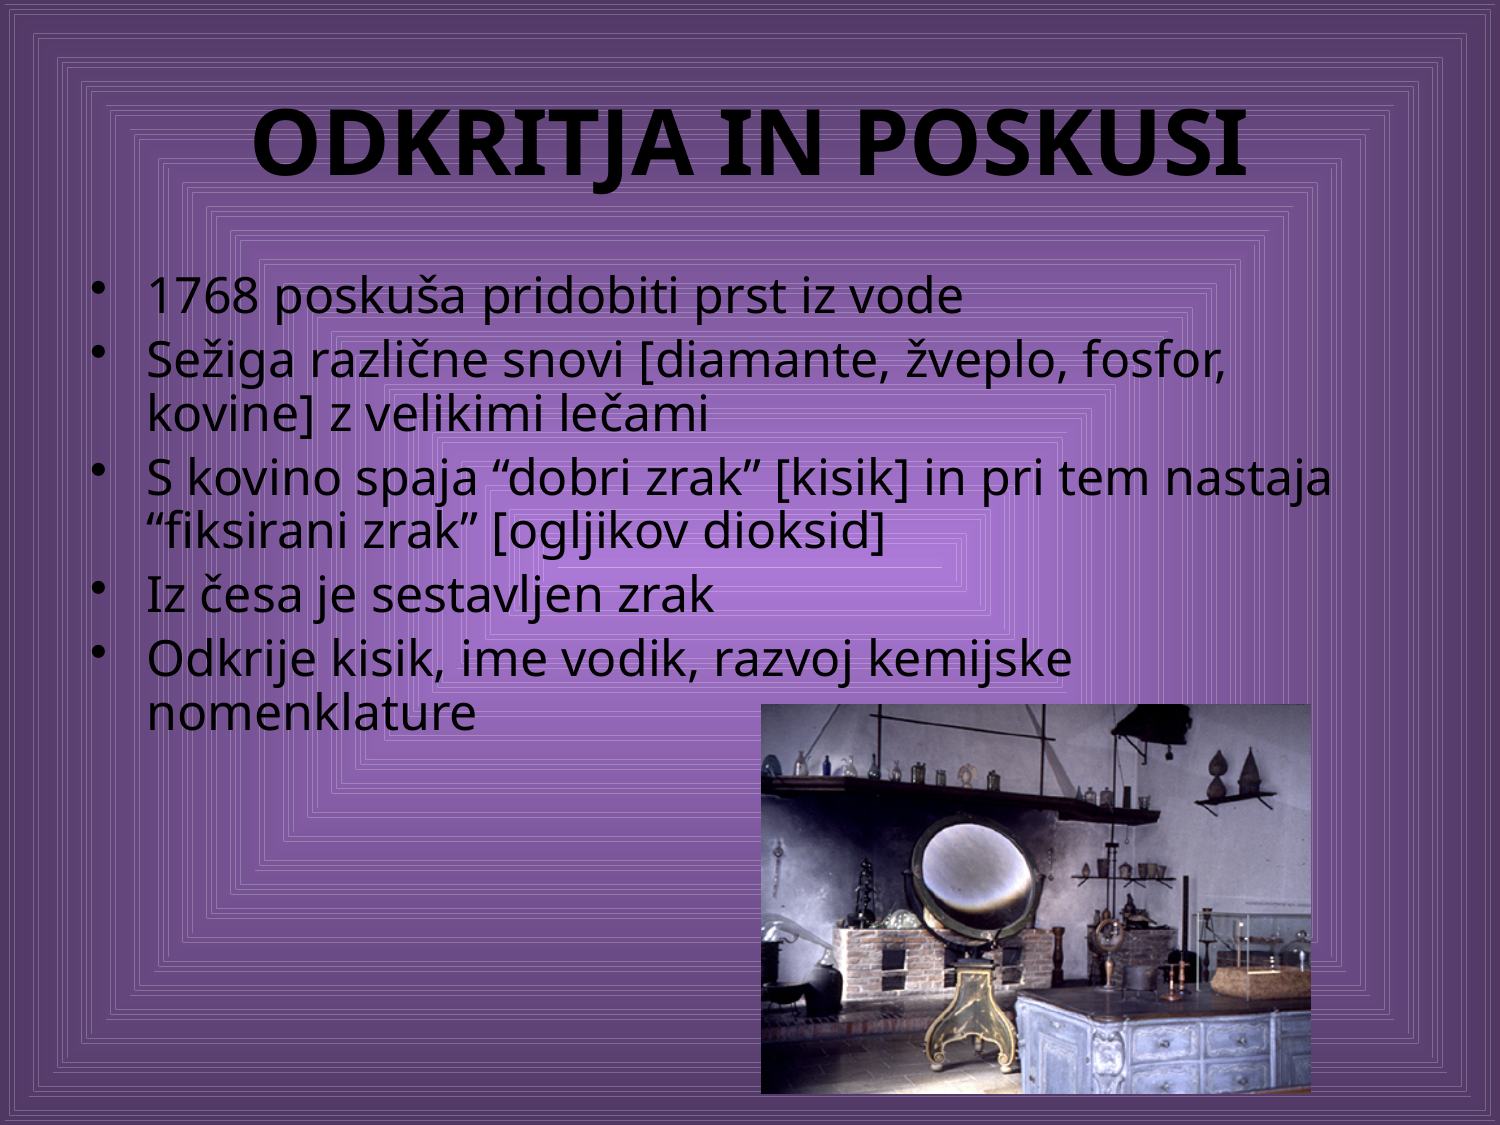

# ODKRITJA IN POSKUSI
1768 poskuša pridobiti prst iz vode
Sežiga različne snovi [diamante, žveplo, fosfor, kovine] z velikimi lečami
S kovino spaja “dobri zrak” [kisik] in pri tem nastaja “fiksirani zrak” [ogljikov dioksid]
Iz česa je sestavljen zrak
Odkrije kisik, ime vodik, razvoj kemijske nomenklature